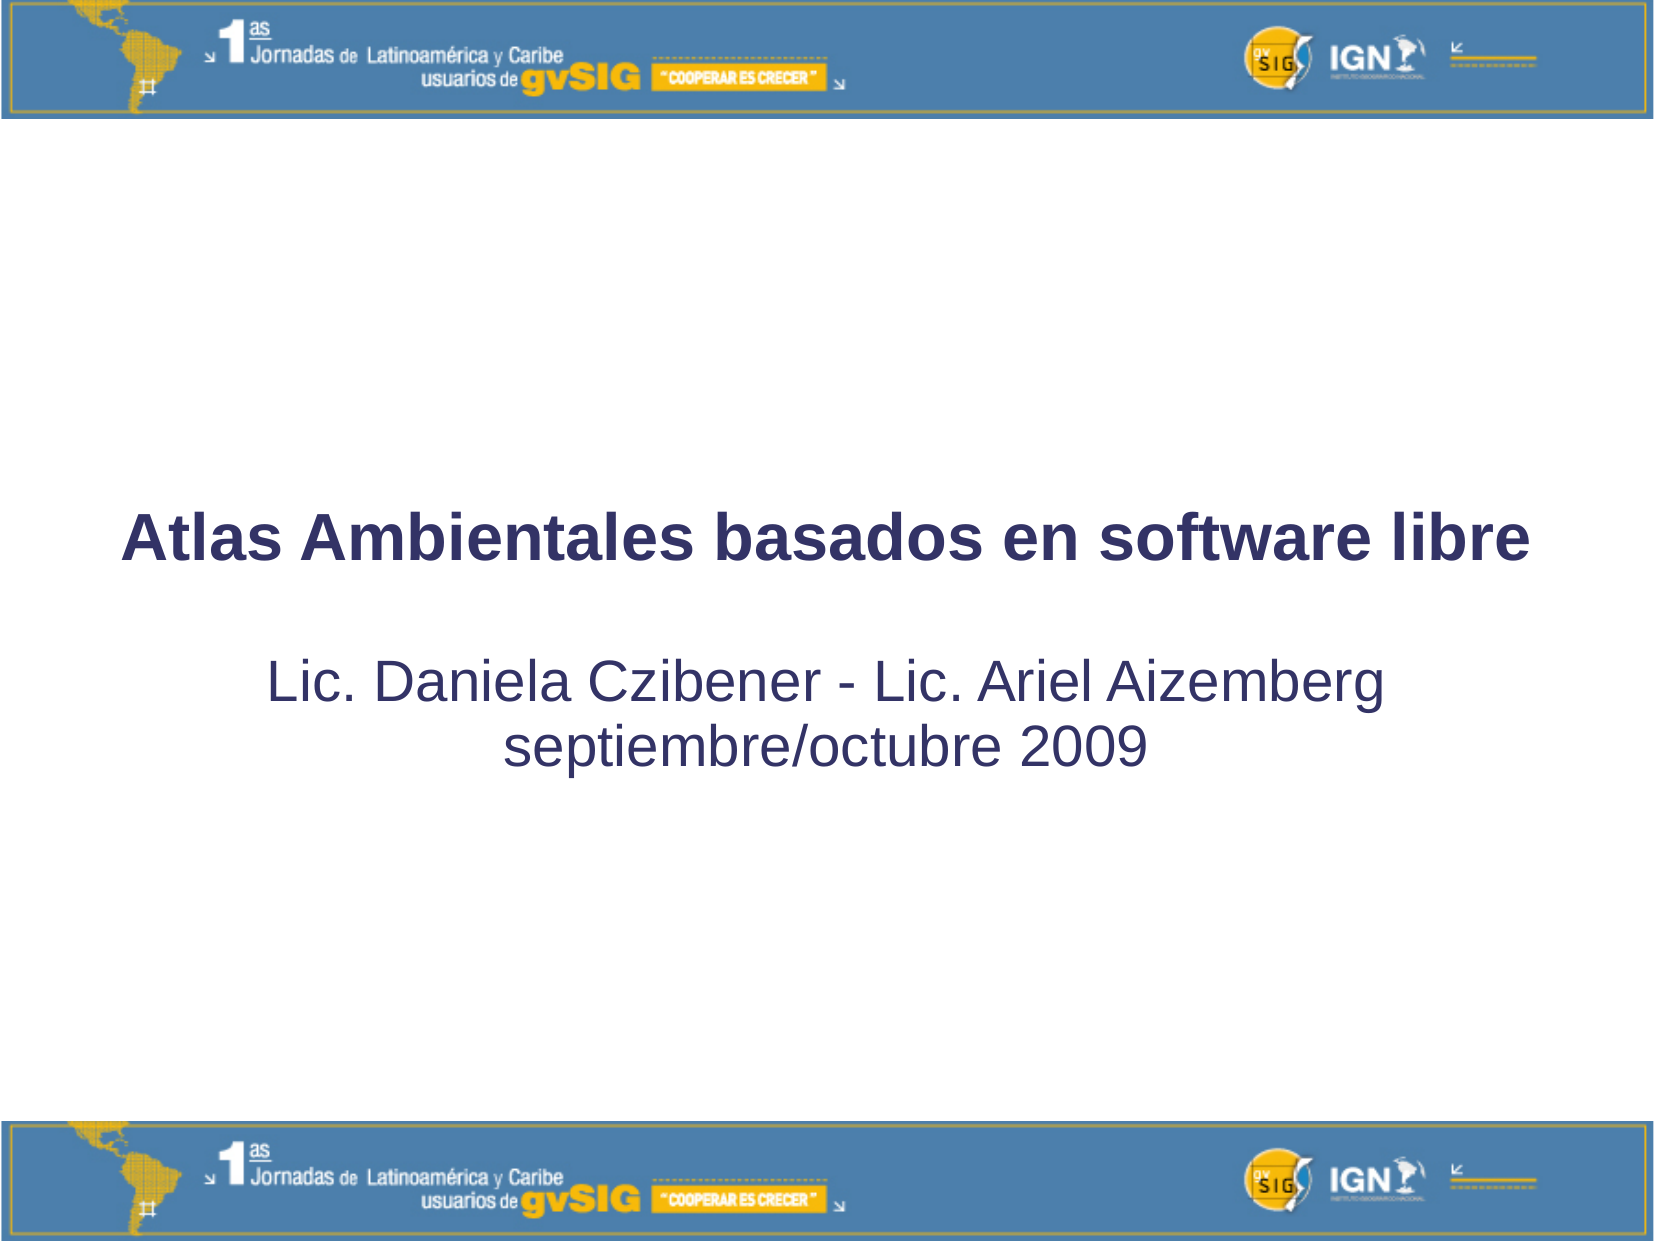

Atlas Ambientales basados en software libre
Lic. Daniela Czibener - Lic. Ariel Aizemberg
septiembre/octubre 2009